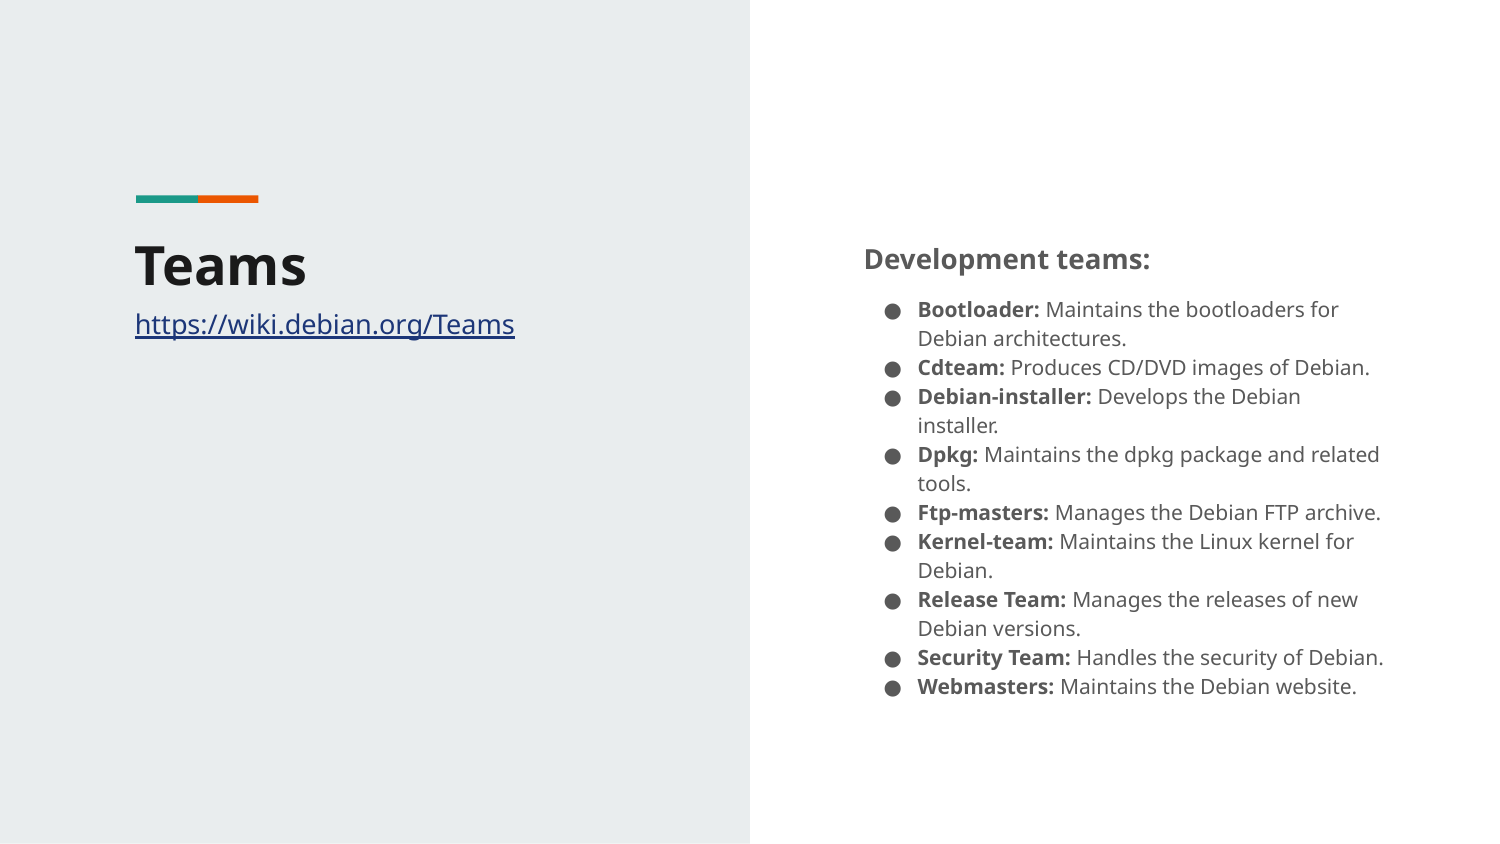

# Teams
Development teams:
Bootloader: Maintains the bootloaders for Debian architectures.
Cdteam: Produces CD/DVD images of Debian.
Debian-installer: Develops the Debian installer.
Dpkg: Maintains the dpkg package and related tools.
Ftp-masters: Manages the Debian FTP archive.
Kernel-team: Maintains the Linux kernel for Debian.
Release Team: Manages the releases of new Debian versions.
Security Team: Handles the security of Debian.
Webmasters: Maintains the Debian website.
https://wiki.debian.org/Teams